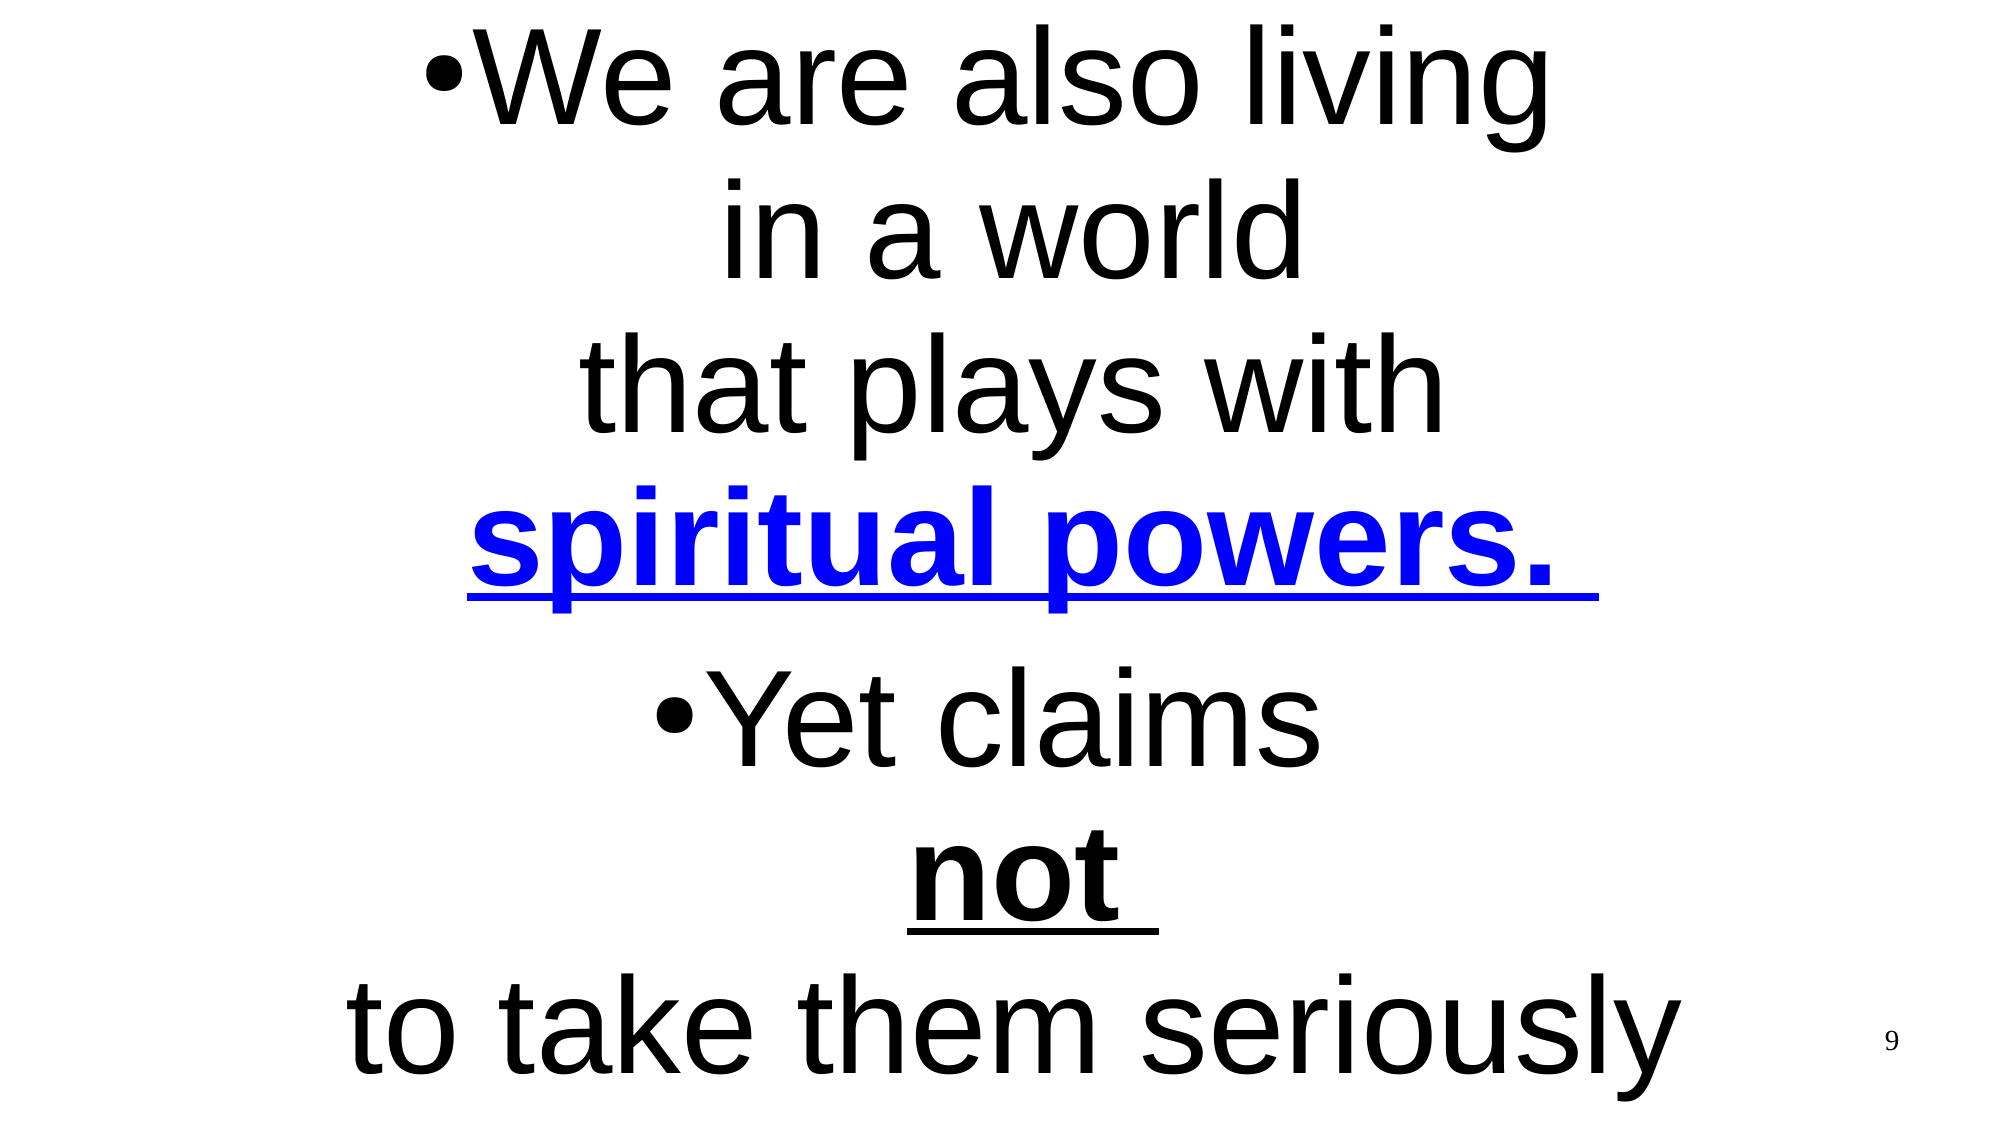

# We are also living in a world that plays with spiritual powers.
Yet claims
not
to take them seriously
9